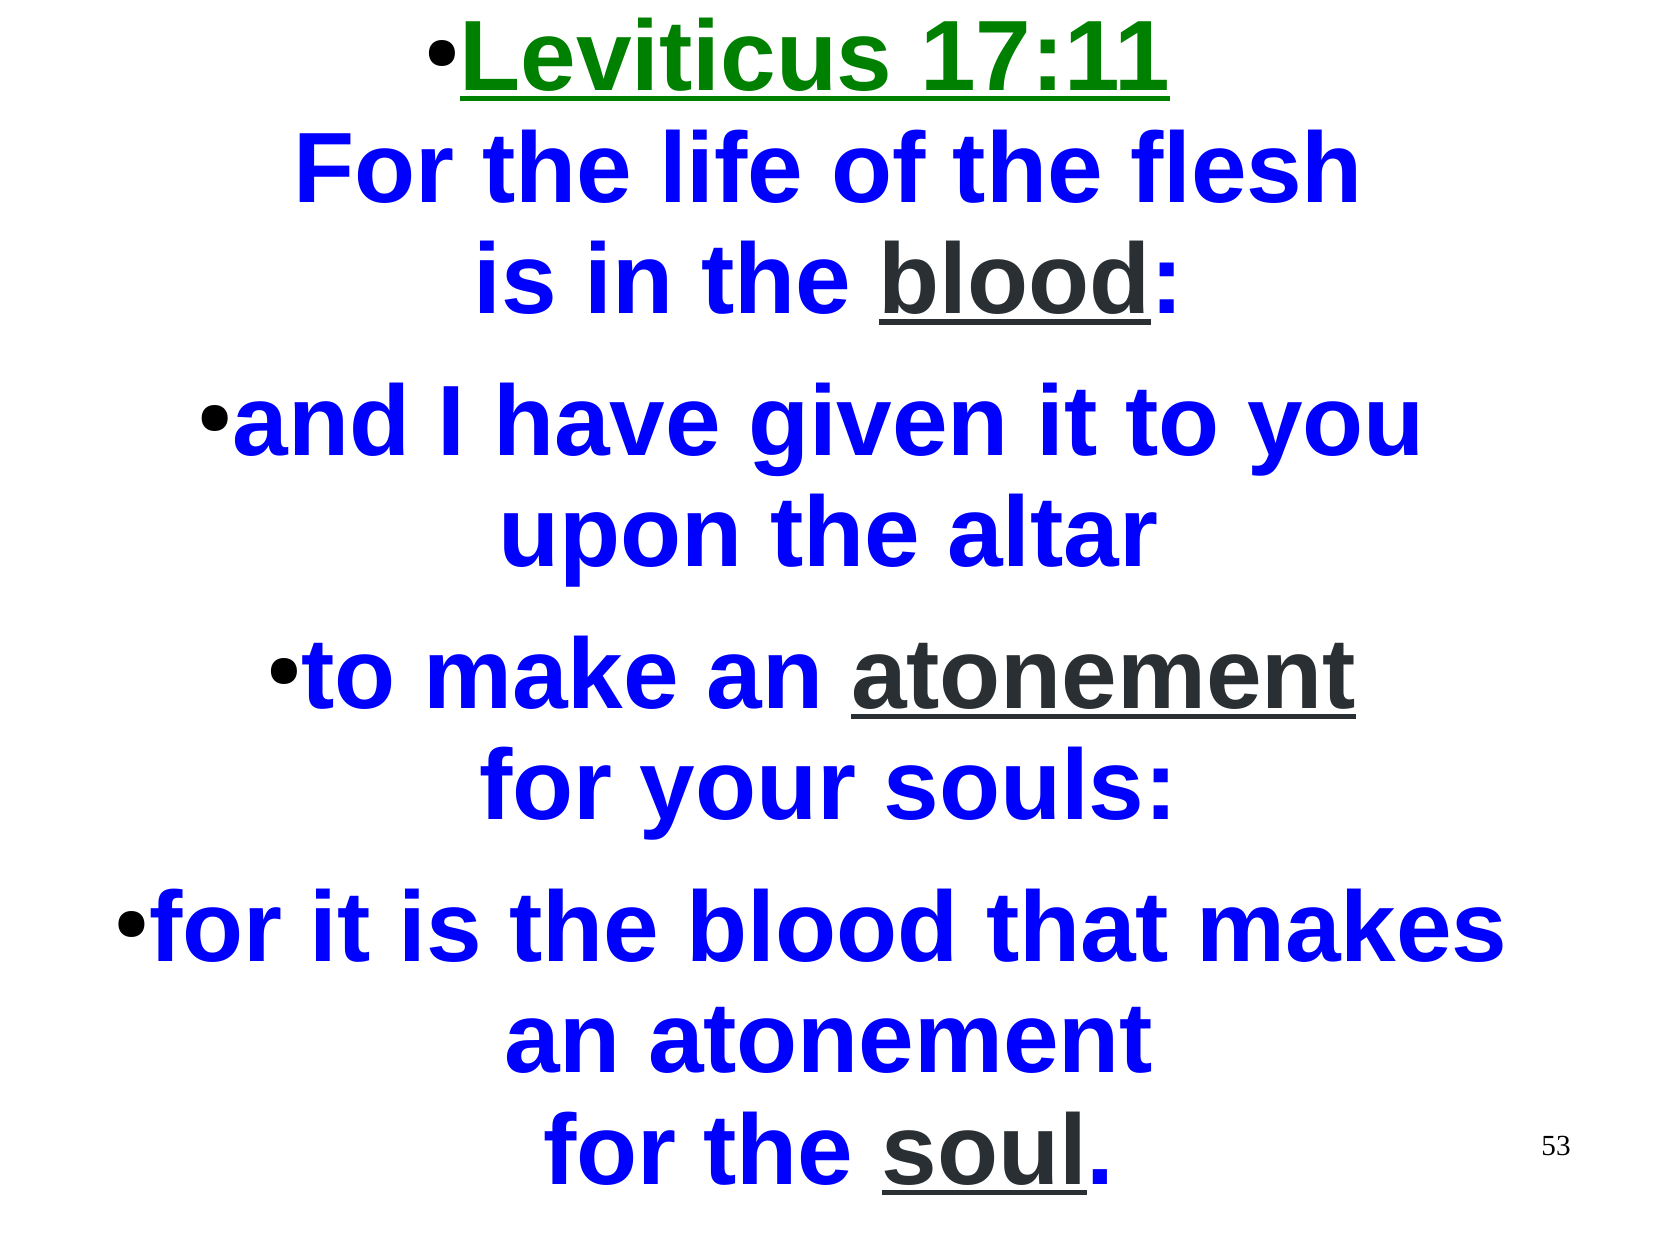

# Leviticus 17:11  For the life of the flesh is in the blood:
and I have given it to you
upon the altar
to make an atonement
for your souls:
for it is the blood that makes
an atonement
for the soul.
53